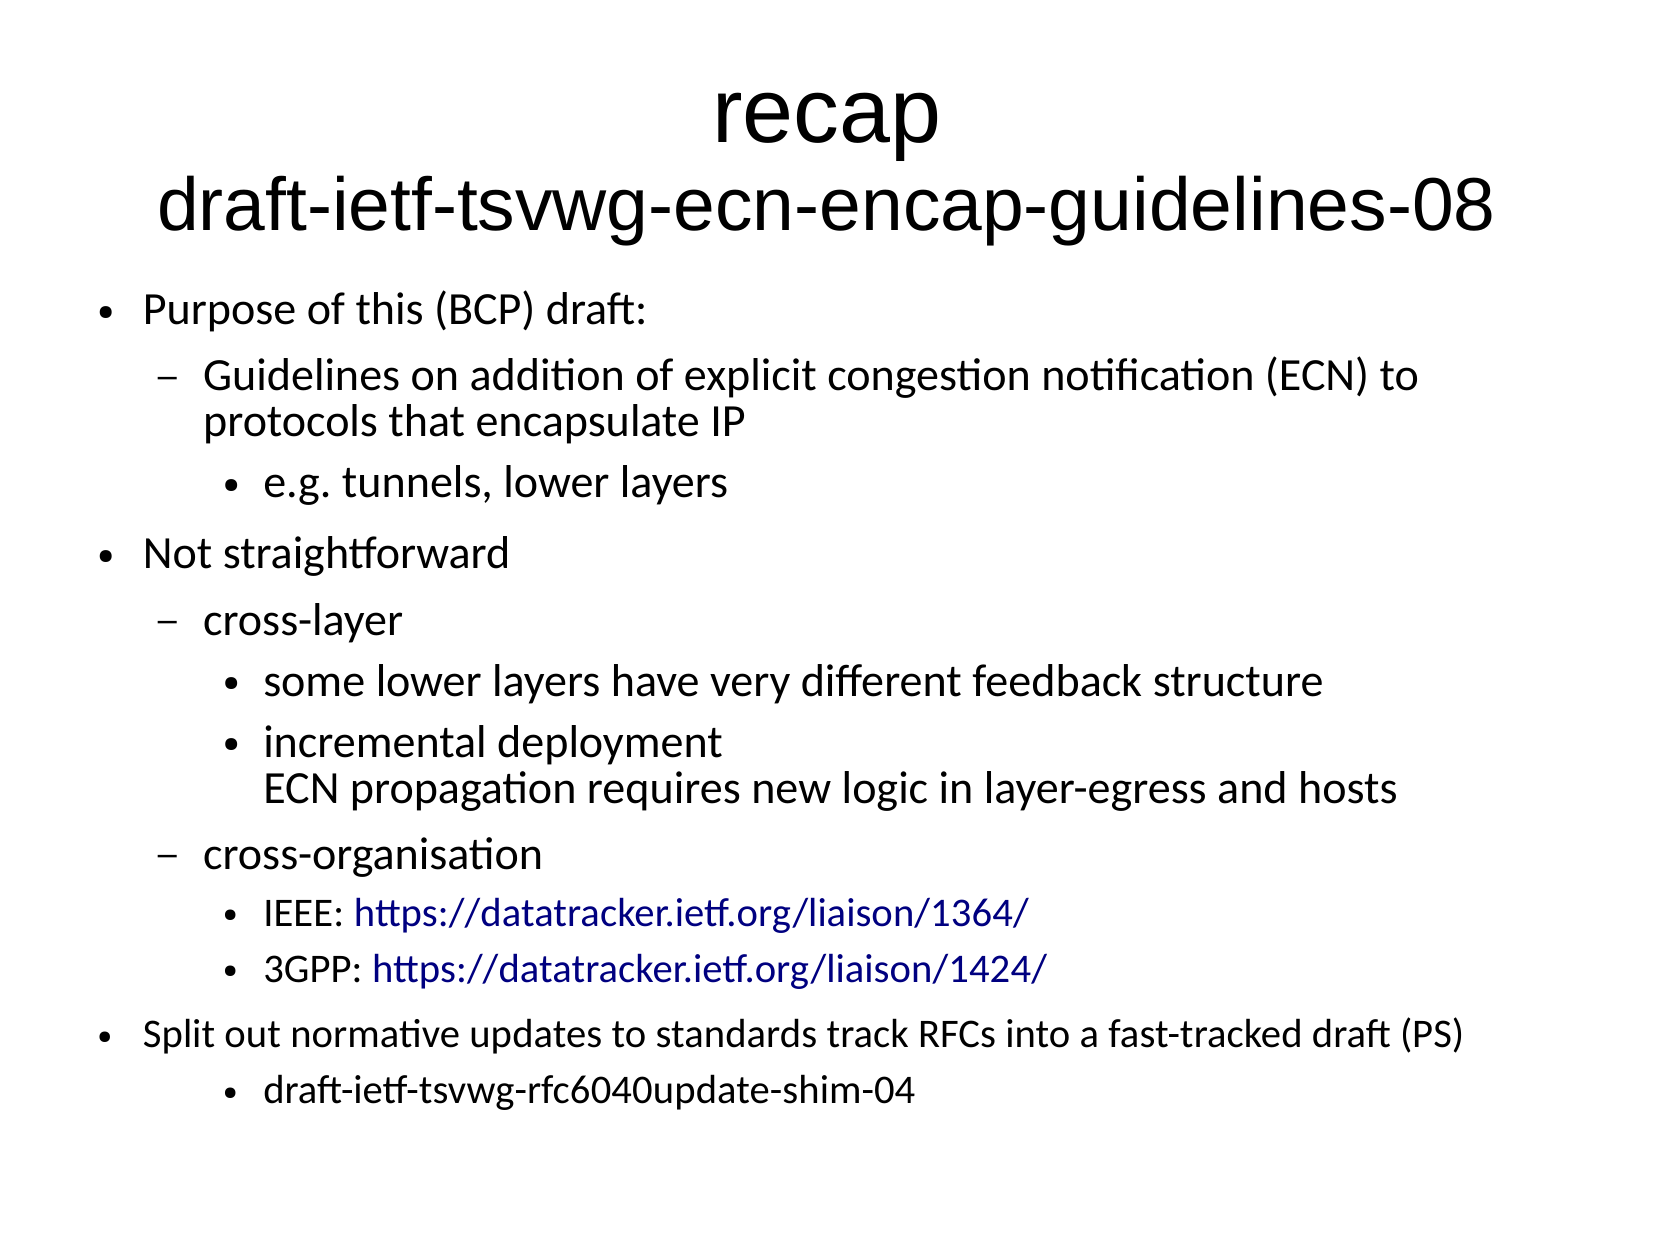

# recap draft-ietf-tsvwg-ecn-encap-guidelines-08
Purpose of this (BCP) draft:
Guidelines on addition of explicit congestion notification (ECN) to protocols that encapsulate IP
e.g. tunnels, lower layers
Not straightforward
cross-layer
some lower layers have very different feedback structure
incremental deployment
ECN propagation requires new logic in layer-egress and hosts
cross-organisation
IEEE: https://datatracker.ietf.org/liaison/1364/
3GPP: https://datatracker.ietf.org/liaison/1424/
Split out normative updates to standards track RFCs into a fast-tracked draft (PS)
draft-ietf-tsvwg-rfc6040update-shim-04